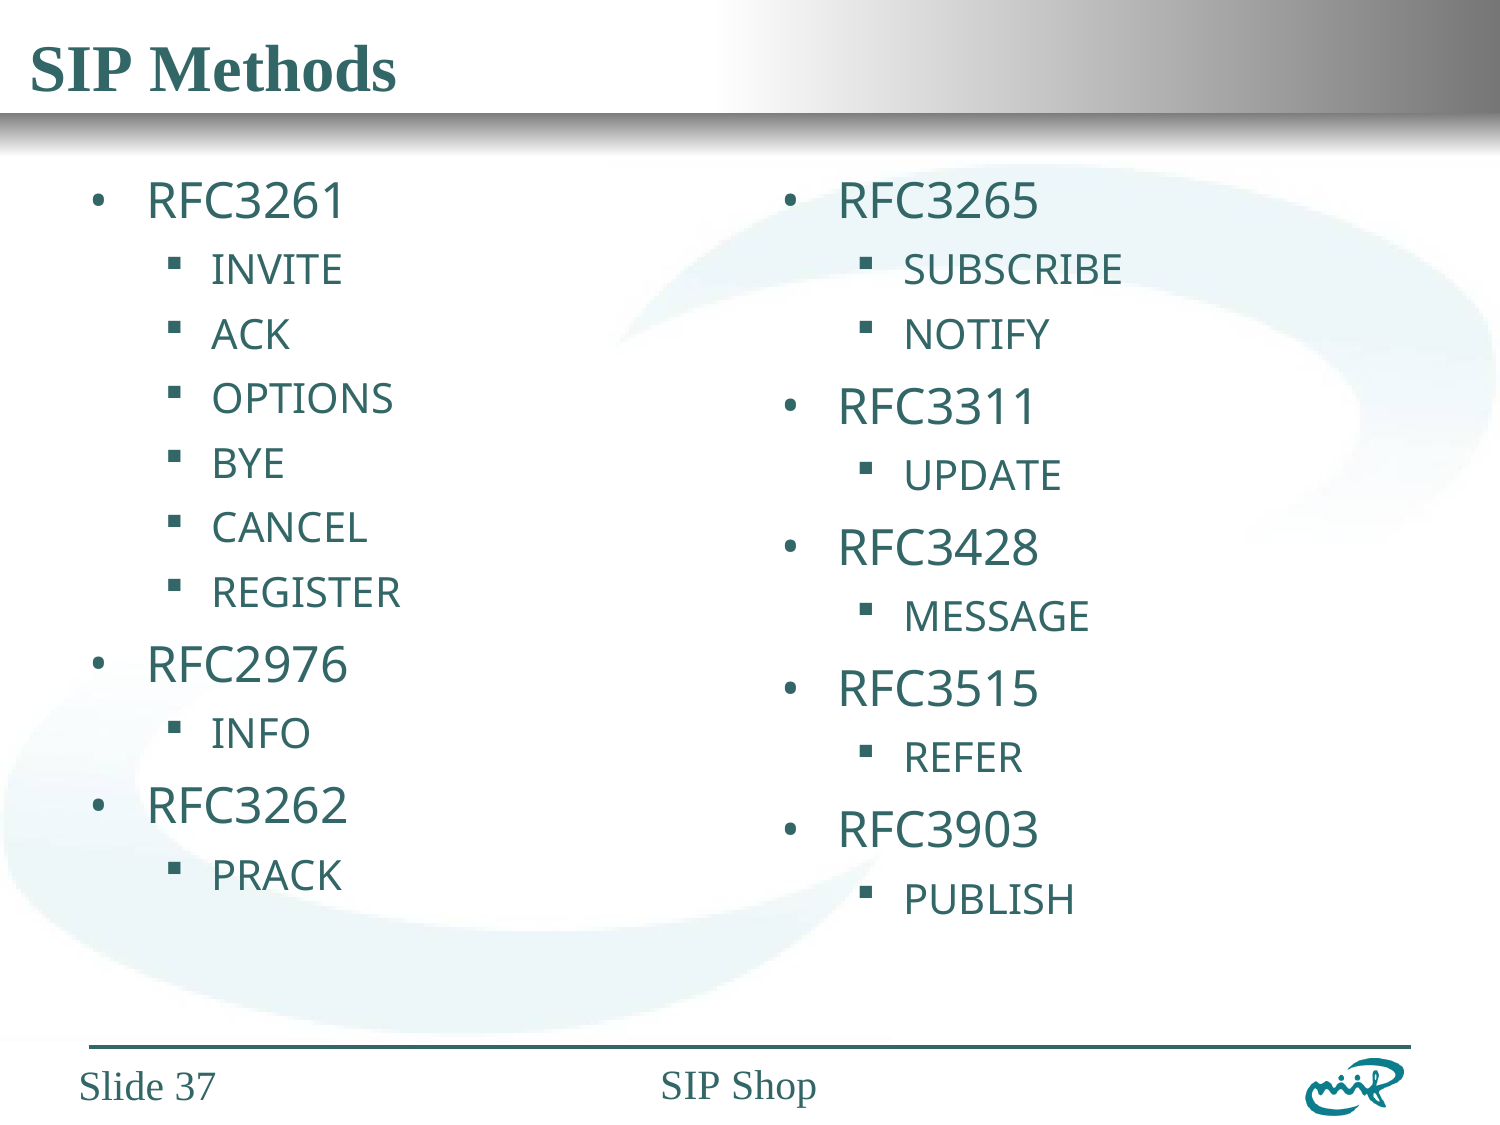

# SIP Methods
RFC3261
INVITE
ACK
OPTIONS
BYE
CANCEL
REGISTER
RFC2976
INFO
RFC3262
PRACK
RFC3265
SUBSCRIBE
NOTIFY
RFC3311
UPDATE
RFC3428
MESSAGE
RFC3515
REFER
RFC3903
PUBLISH
37